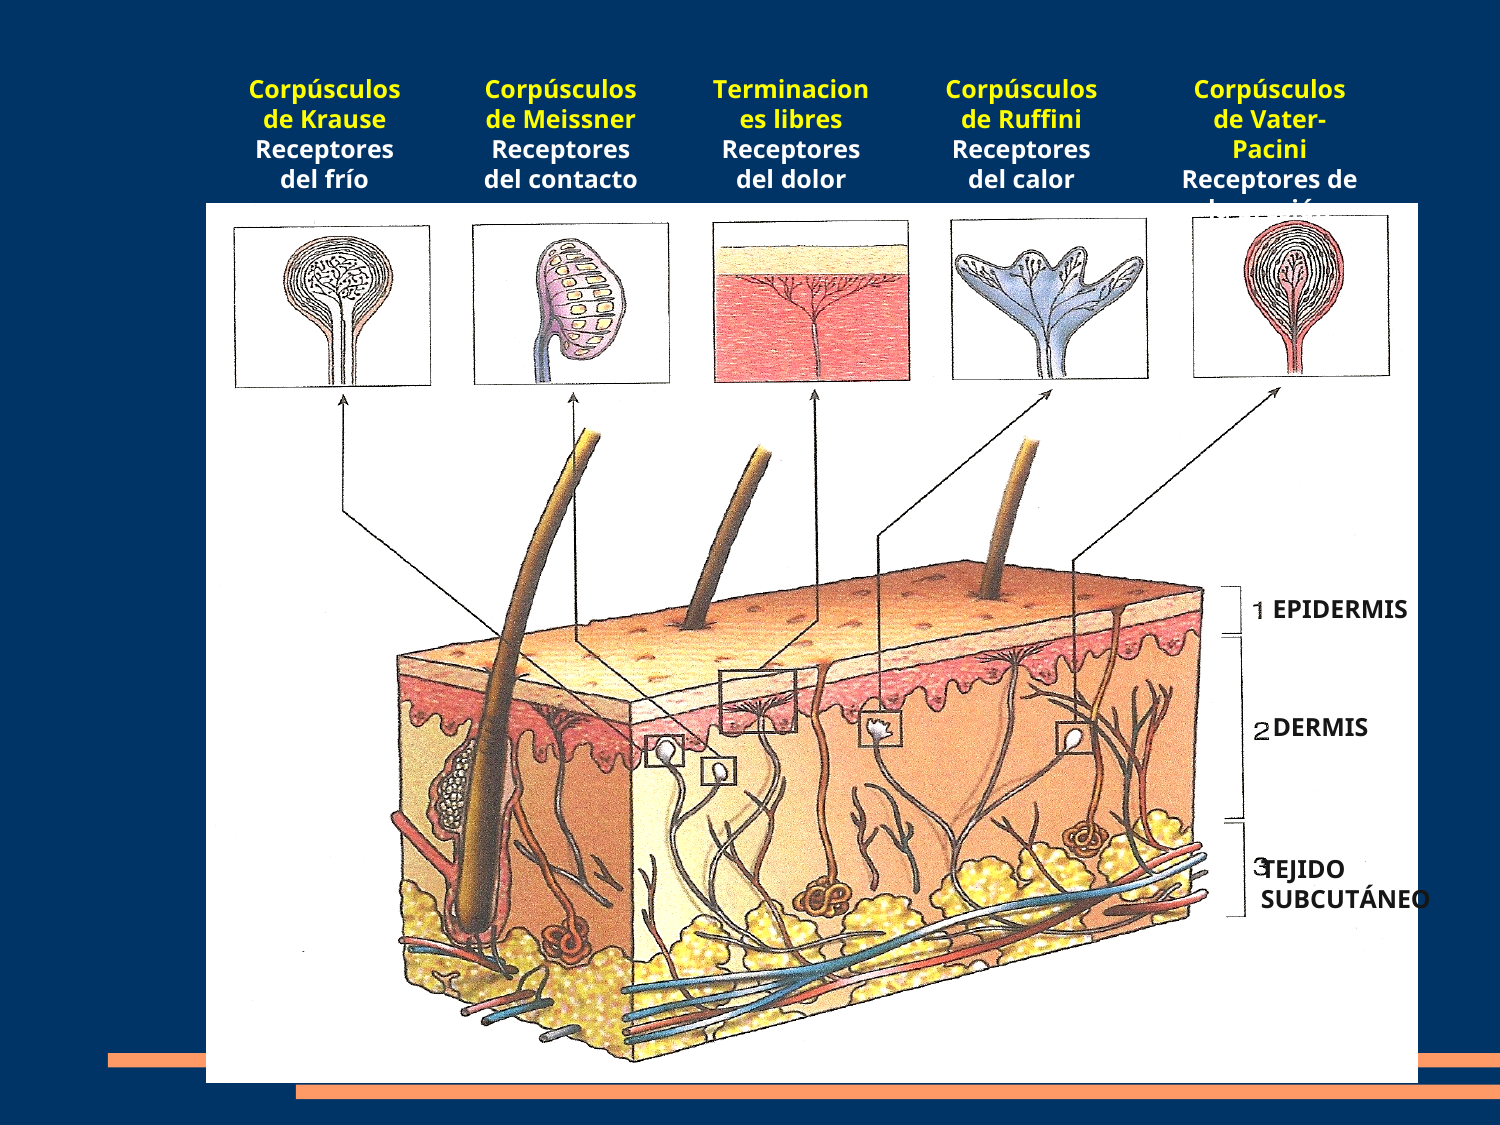

Corpúsculos de Krause
Receptores del frío
Corpúsculos de Meissner
Receptores del contacto
Terminaciones libres
Receptores del dolor
Corpúsculos de Ruffini
Receptores del calor
Corpúsculos de Vater-Pacini
Receptores de la presión
EPIDERMIS
DERMIS
TEJIDO SUBCUTÁNEO